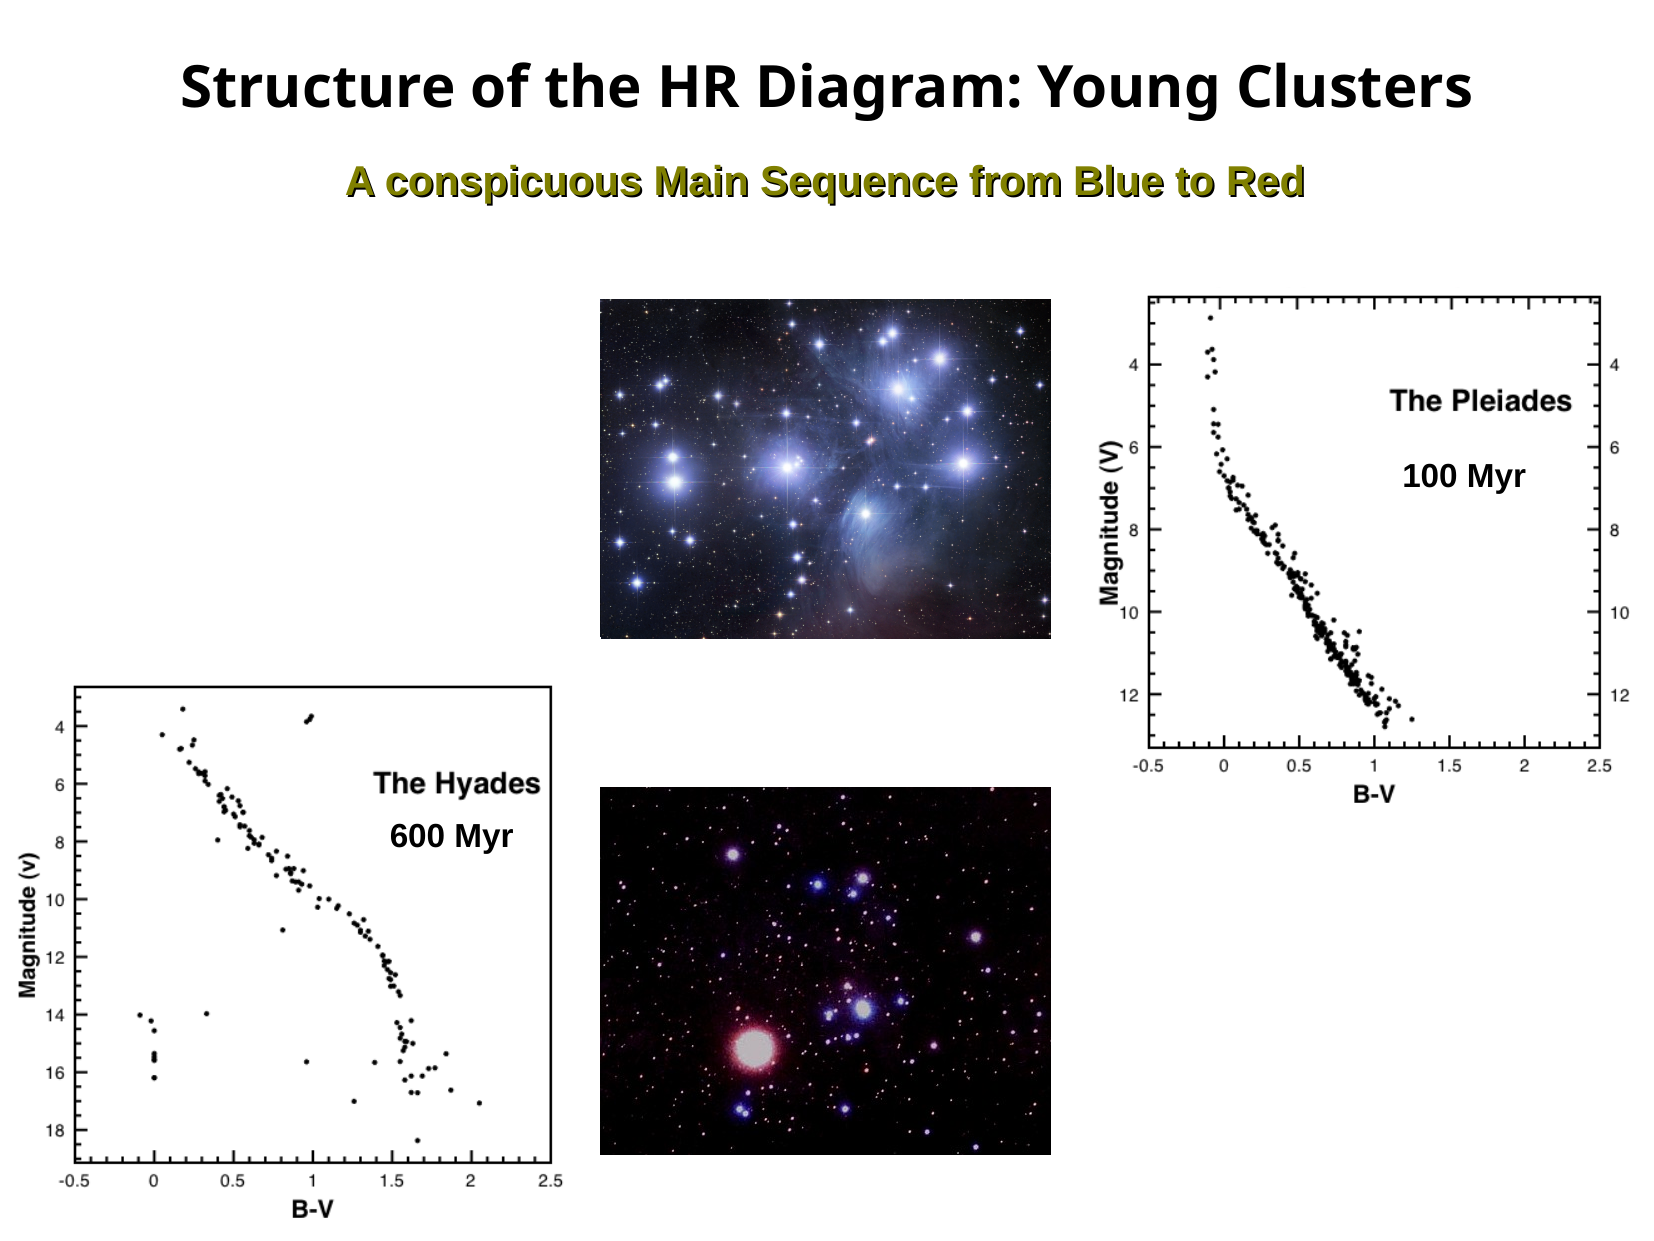

Structure of the HR Diagram: Young Clusters
A conspicuous Main Sequence from Blue to Red
100 Myr
600 Myr